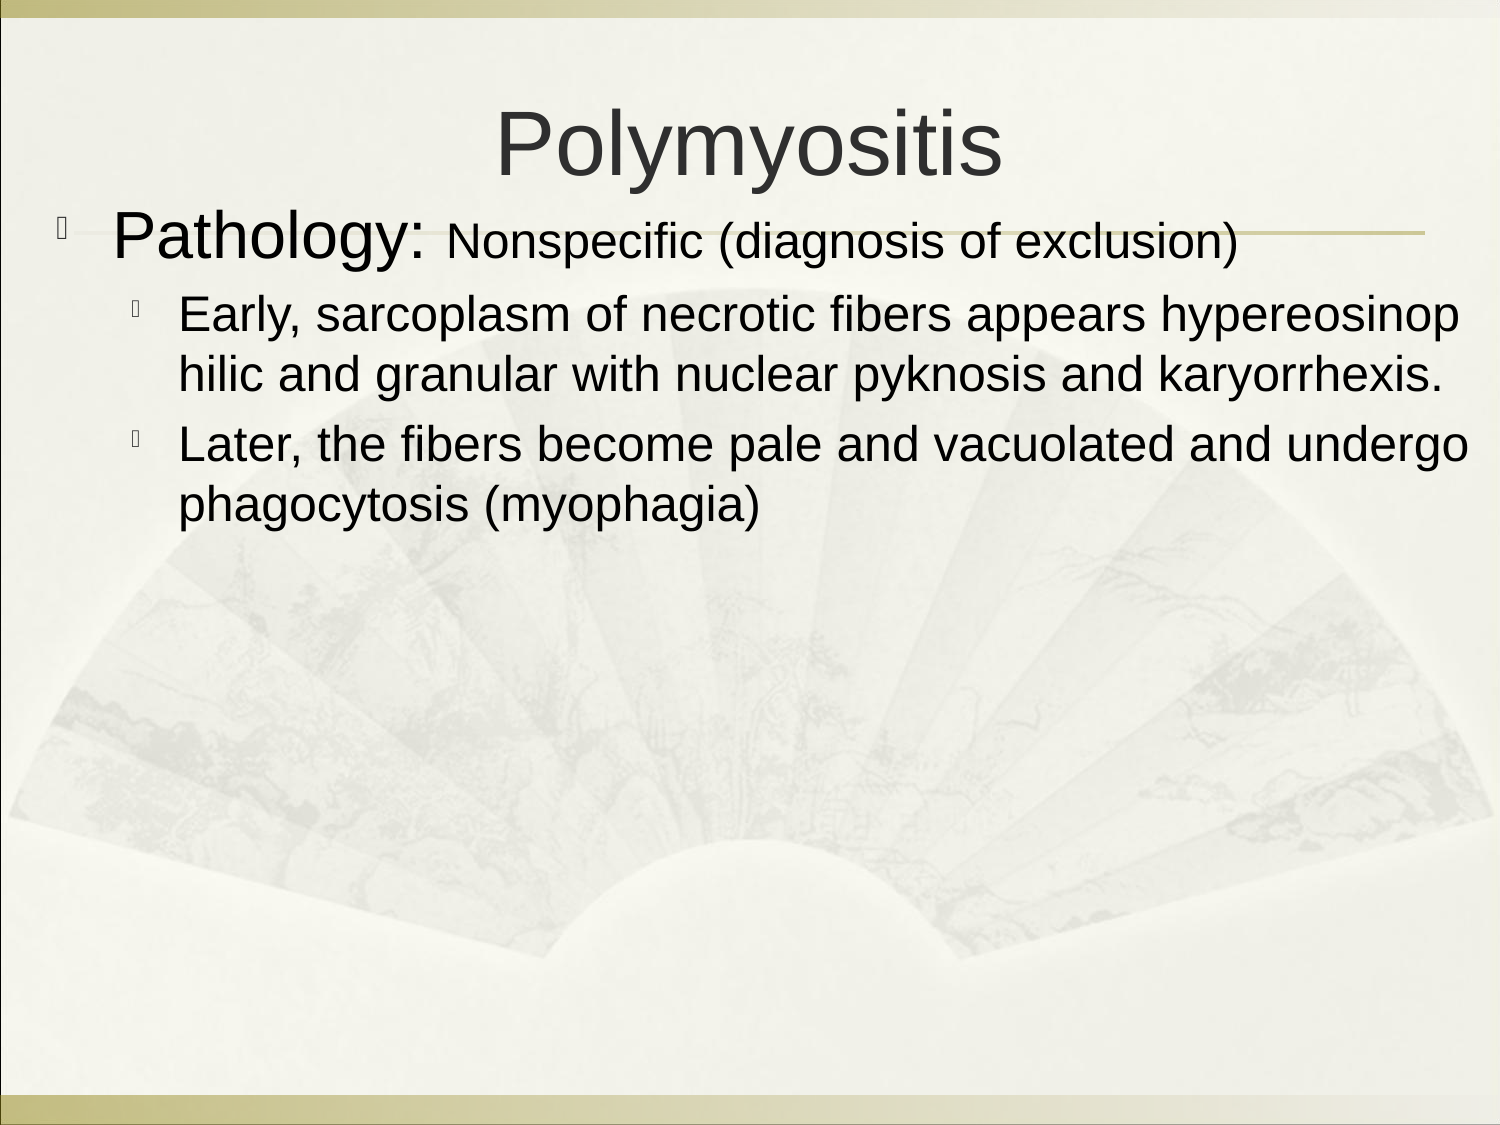

# Polymyositis
Pathology: Nonspecific (diagnosis of exclusion)
Early, sarcoplasm of necrotic fibers appears hypereosinophilic and granular with nuclear pyknosis and karyorrhexis.
Later, the fibers become pale and vacuolated and undergo phagocytosis (myophagia)